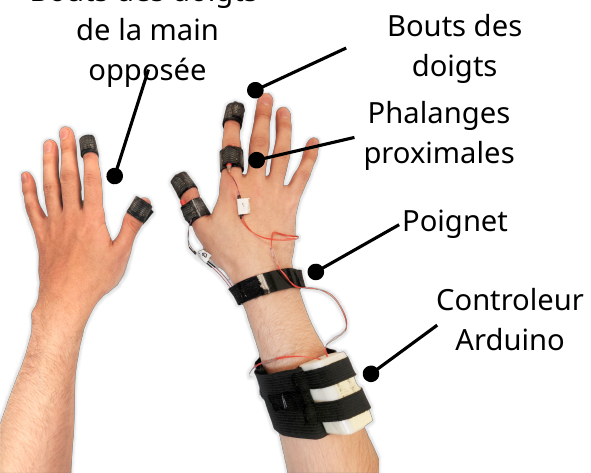

Bouts des doigts
de la main opposée
Bouts des doigts
Phalanges proximales
Poignet
Controleur
Arduino